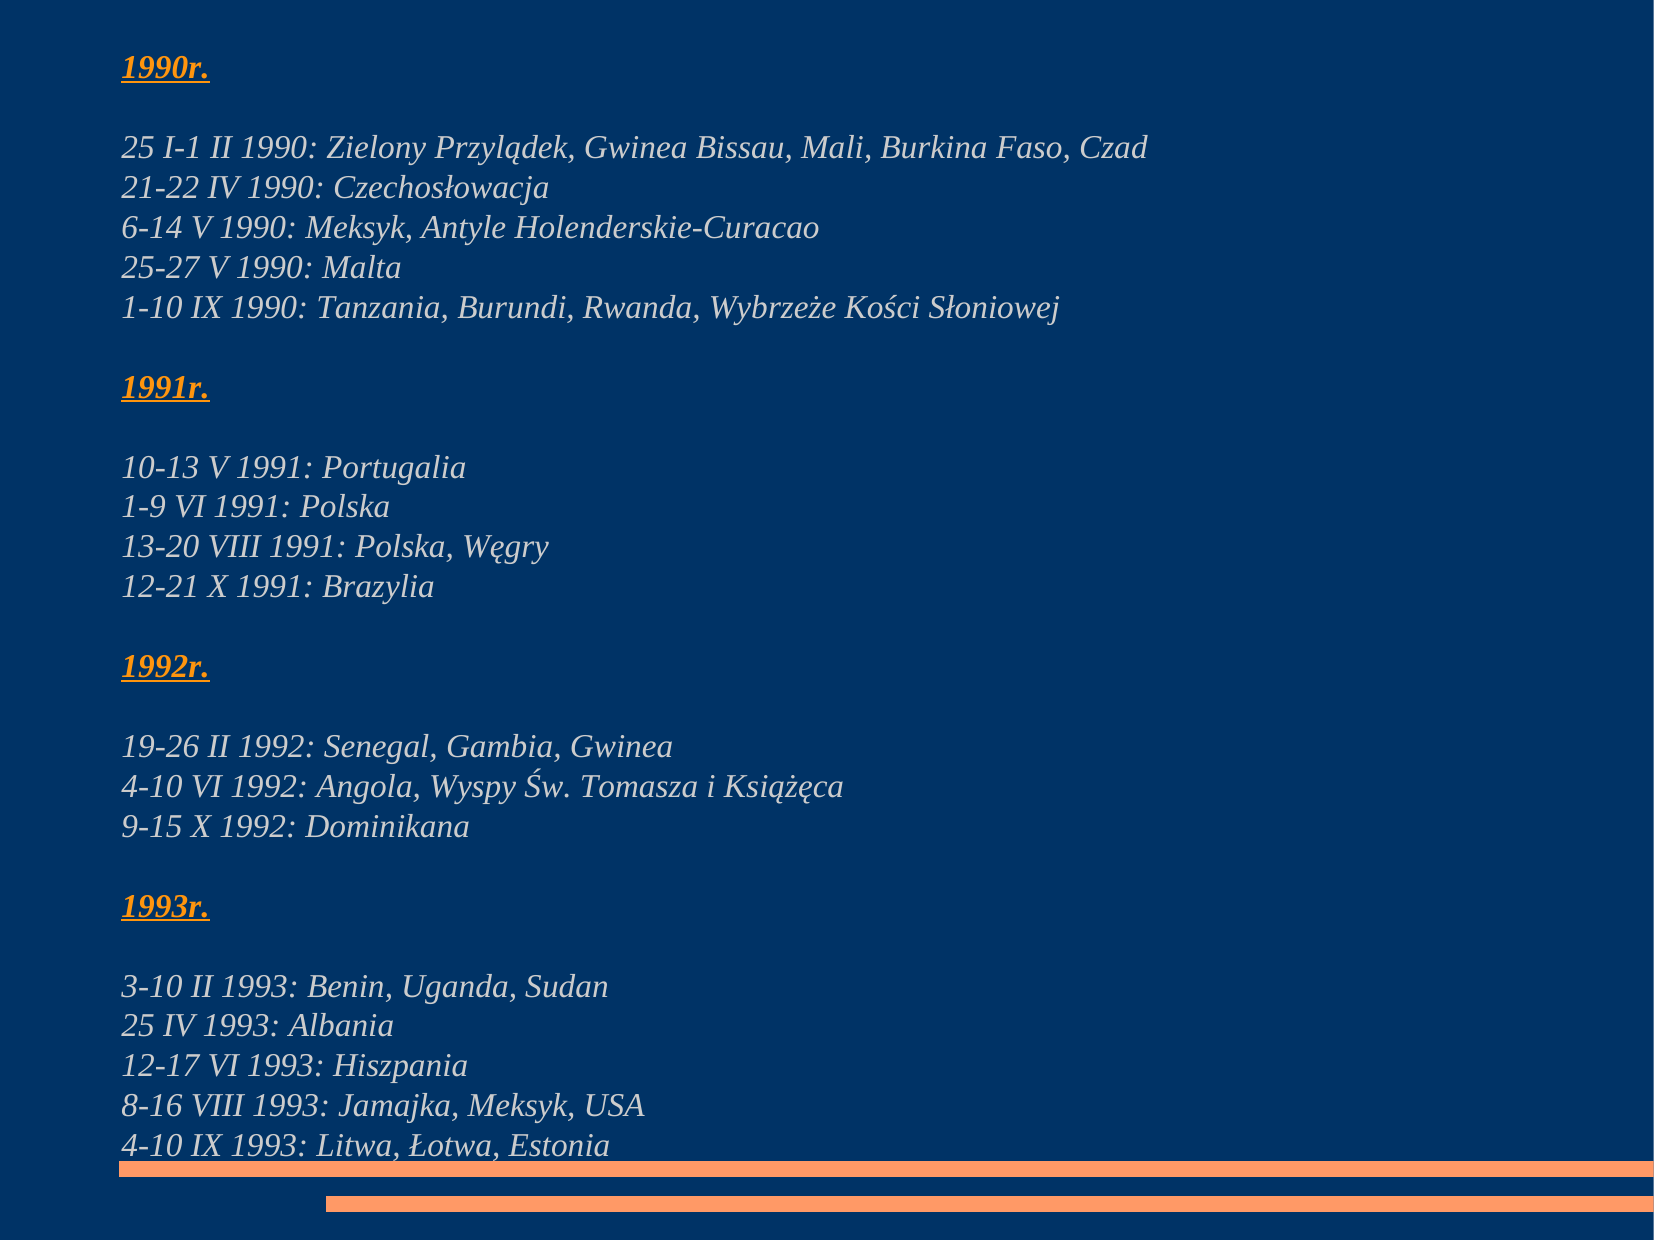

# 1990r.
25 I-1 II 1990: Zielony Przylądek, Gwinea Bissau, Mali, Burkina Faso, Czad
21-22 IV 1990: Czechosłowacja
6-14 V 1990: Meksyk, Antyle Holenderskie-Curacao
25-27 V 1990: Malta
1-10 IX 1990: Tanzania, Burundi, Rwanda, Wybrzeże Kości Słoniowej
1991r.
10-13 V 1991: Portugalia
1-9 VI 1991: Polska
13-20 VIII 1991: Polska, Węgry
12-21 X 1991: Brazylia
1992r.
19-26 II 1992: Senegal, Gambia, Gwinea
4-10 VI 1992: Angola, Wyspy Św. Tomasza i Książęca
9-15 X 1992: Dominikana
1993r.
3-10 II 1993: Benin, Uganda, Sudan
25 IV 1993: Albania
12-17 VI 1993: Hiszpania
8-16 VIII 1993: Jamajka, Meksyk, USA
4-10 IX 1993: Litwa, Łotwa, Estonia